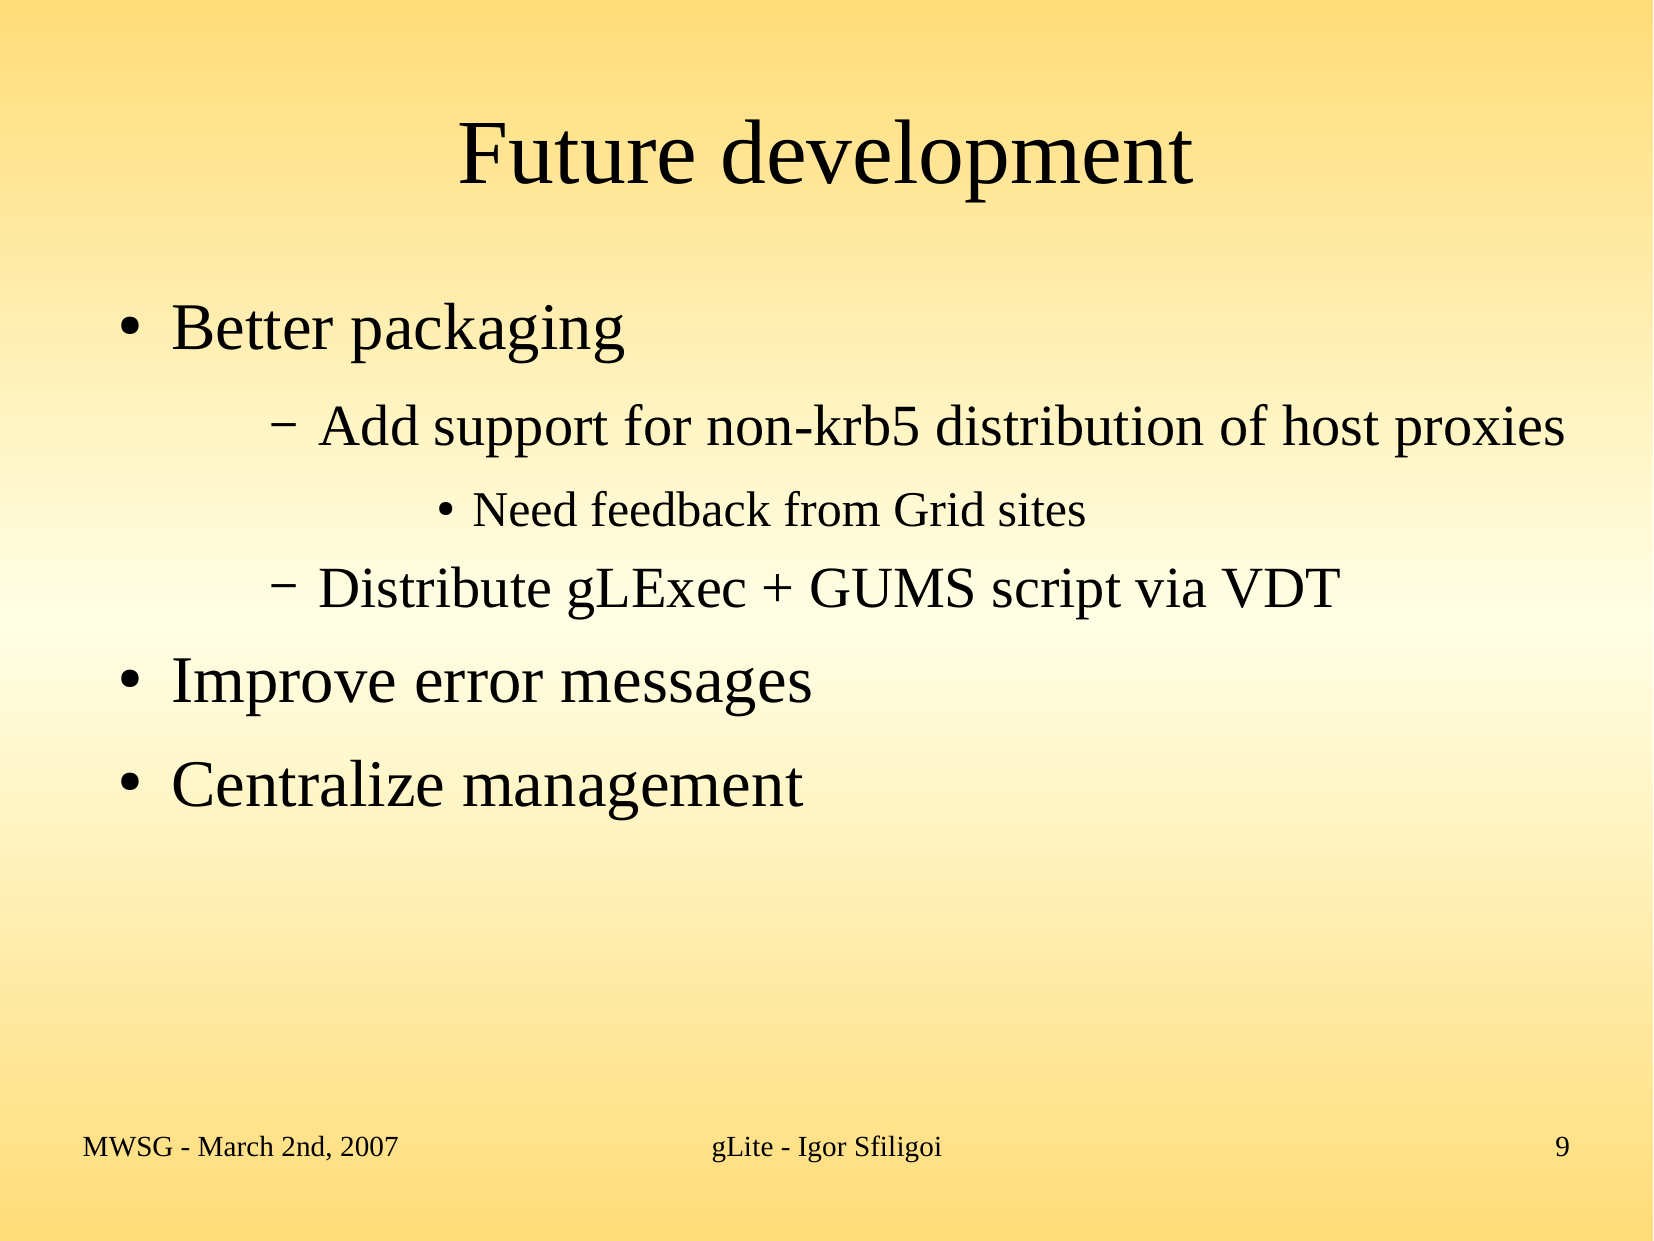

# Future development
Better packaging
Add support for non-krb5 distribution of host proxies
Need feedback from Grid sites
Distribute gLExec + GUMS script via VDT
Improve error messages
Centralize management
MWSG - March 2nd, 2007
gLite - Igor Sfiligoi
9